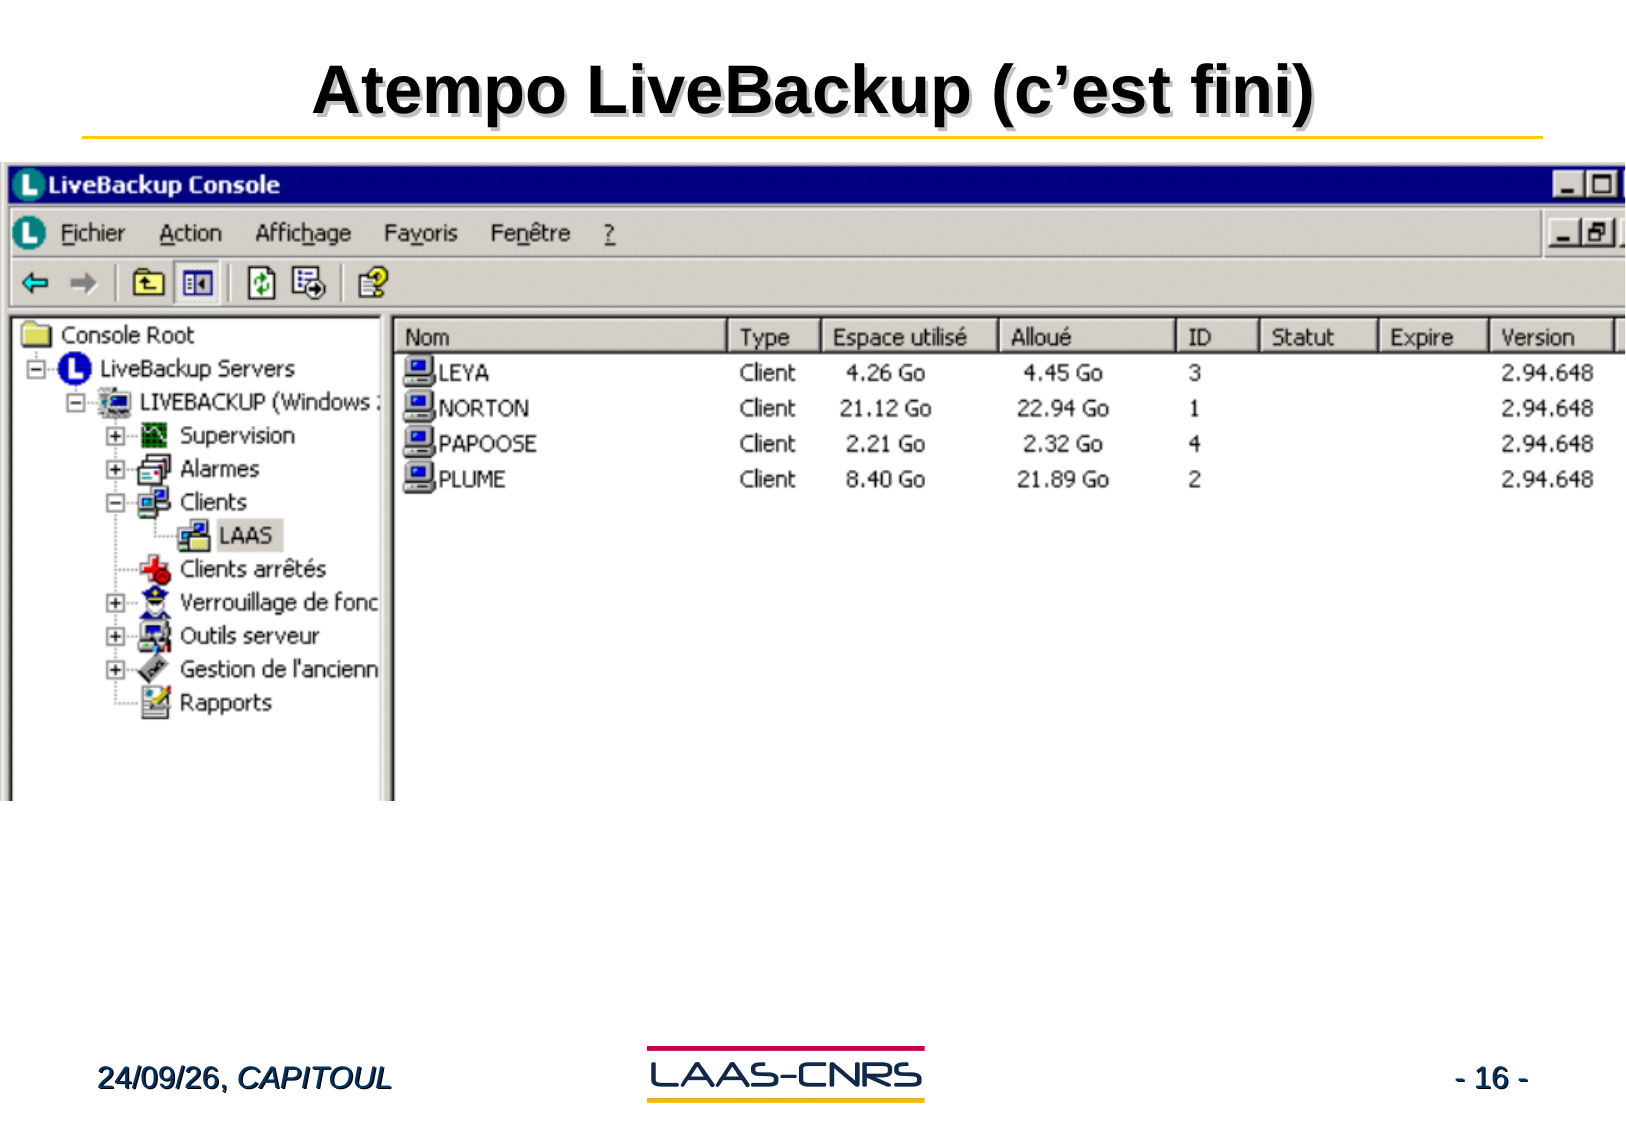

# Atempo LiveBackup (c’est fini)
 , CAPITOUL